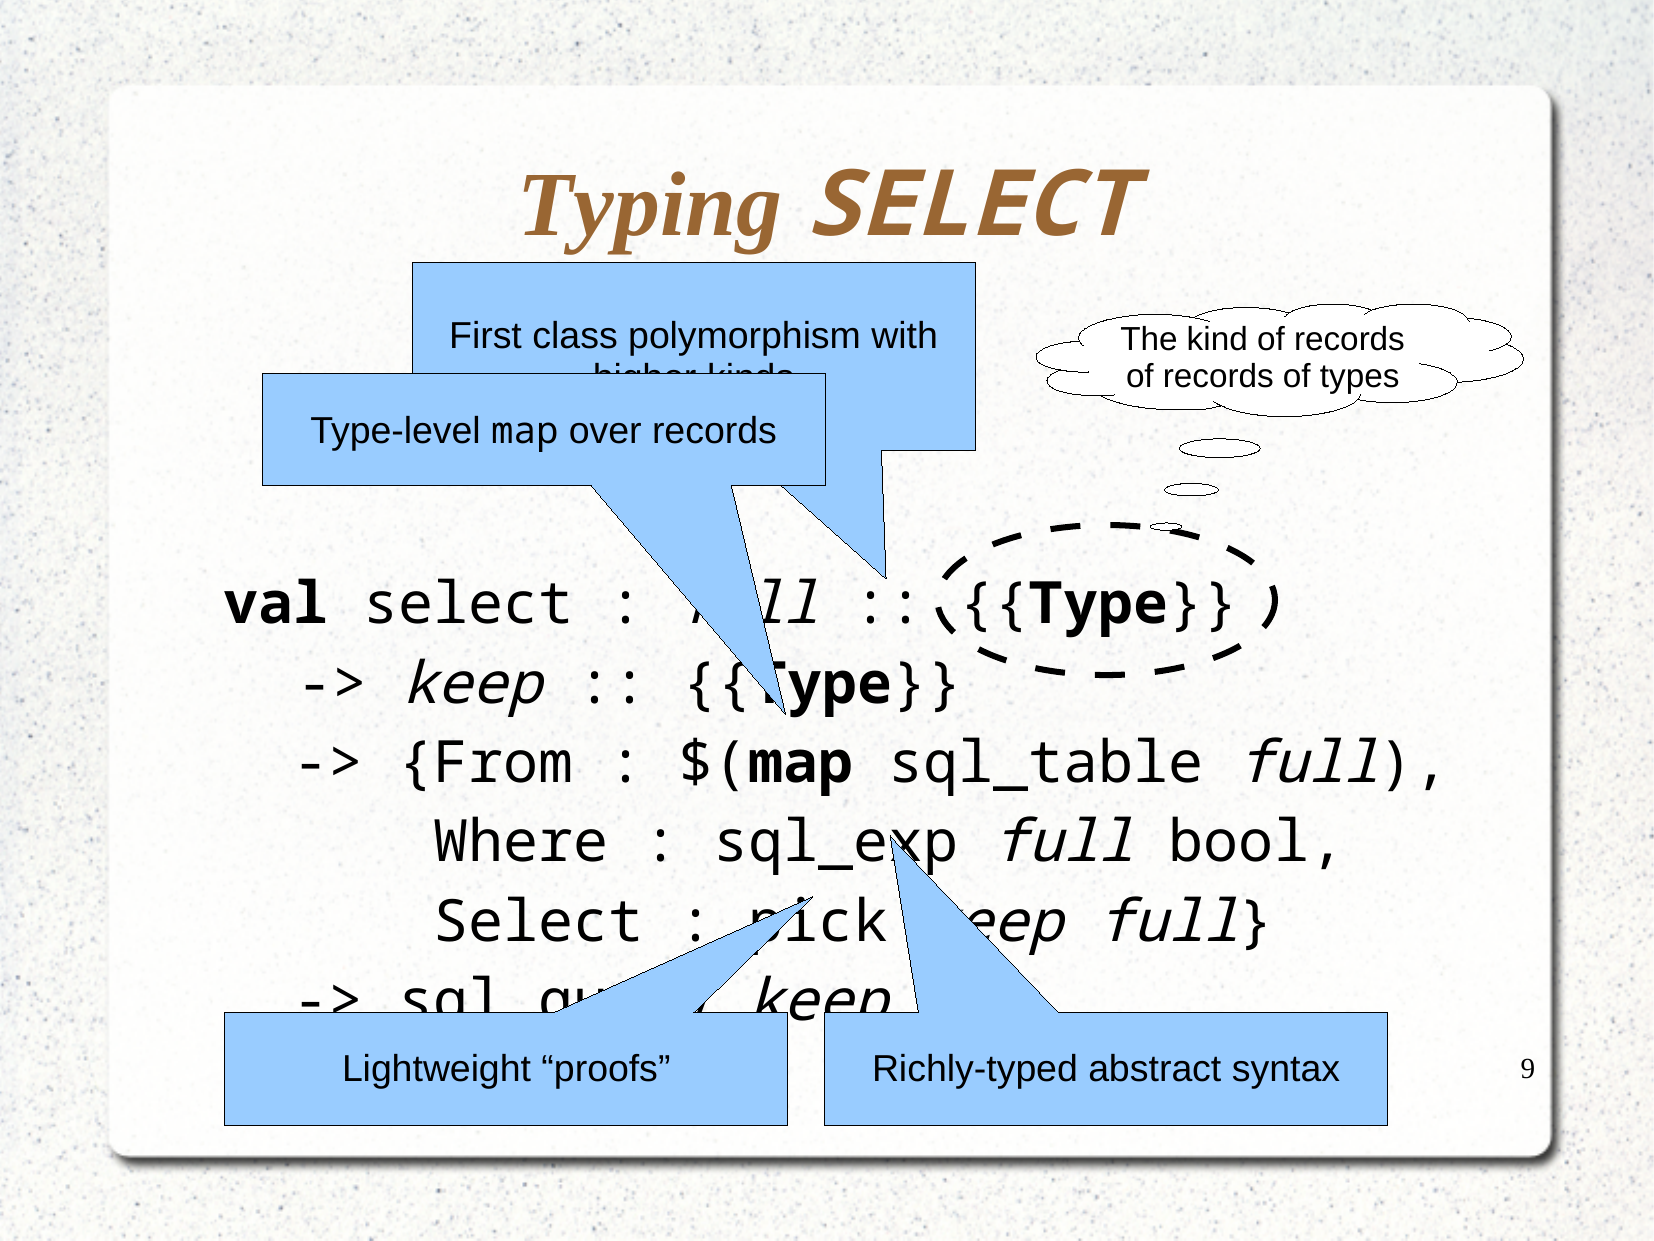

# Typing SELECT
First class polymorphism with higher kinds
The kind of records of records of types
Type-level map over records
val select : full :: {{Type}}
	-> keep :: {{Type}}
 -> {From : $(map sql_table full),
 Where : sql_exp full bool,
 Select : pick keep full}
 -> sql_query keep
Lightweight “proofs”
Richly-typed abstract syntax
9